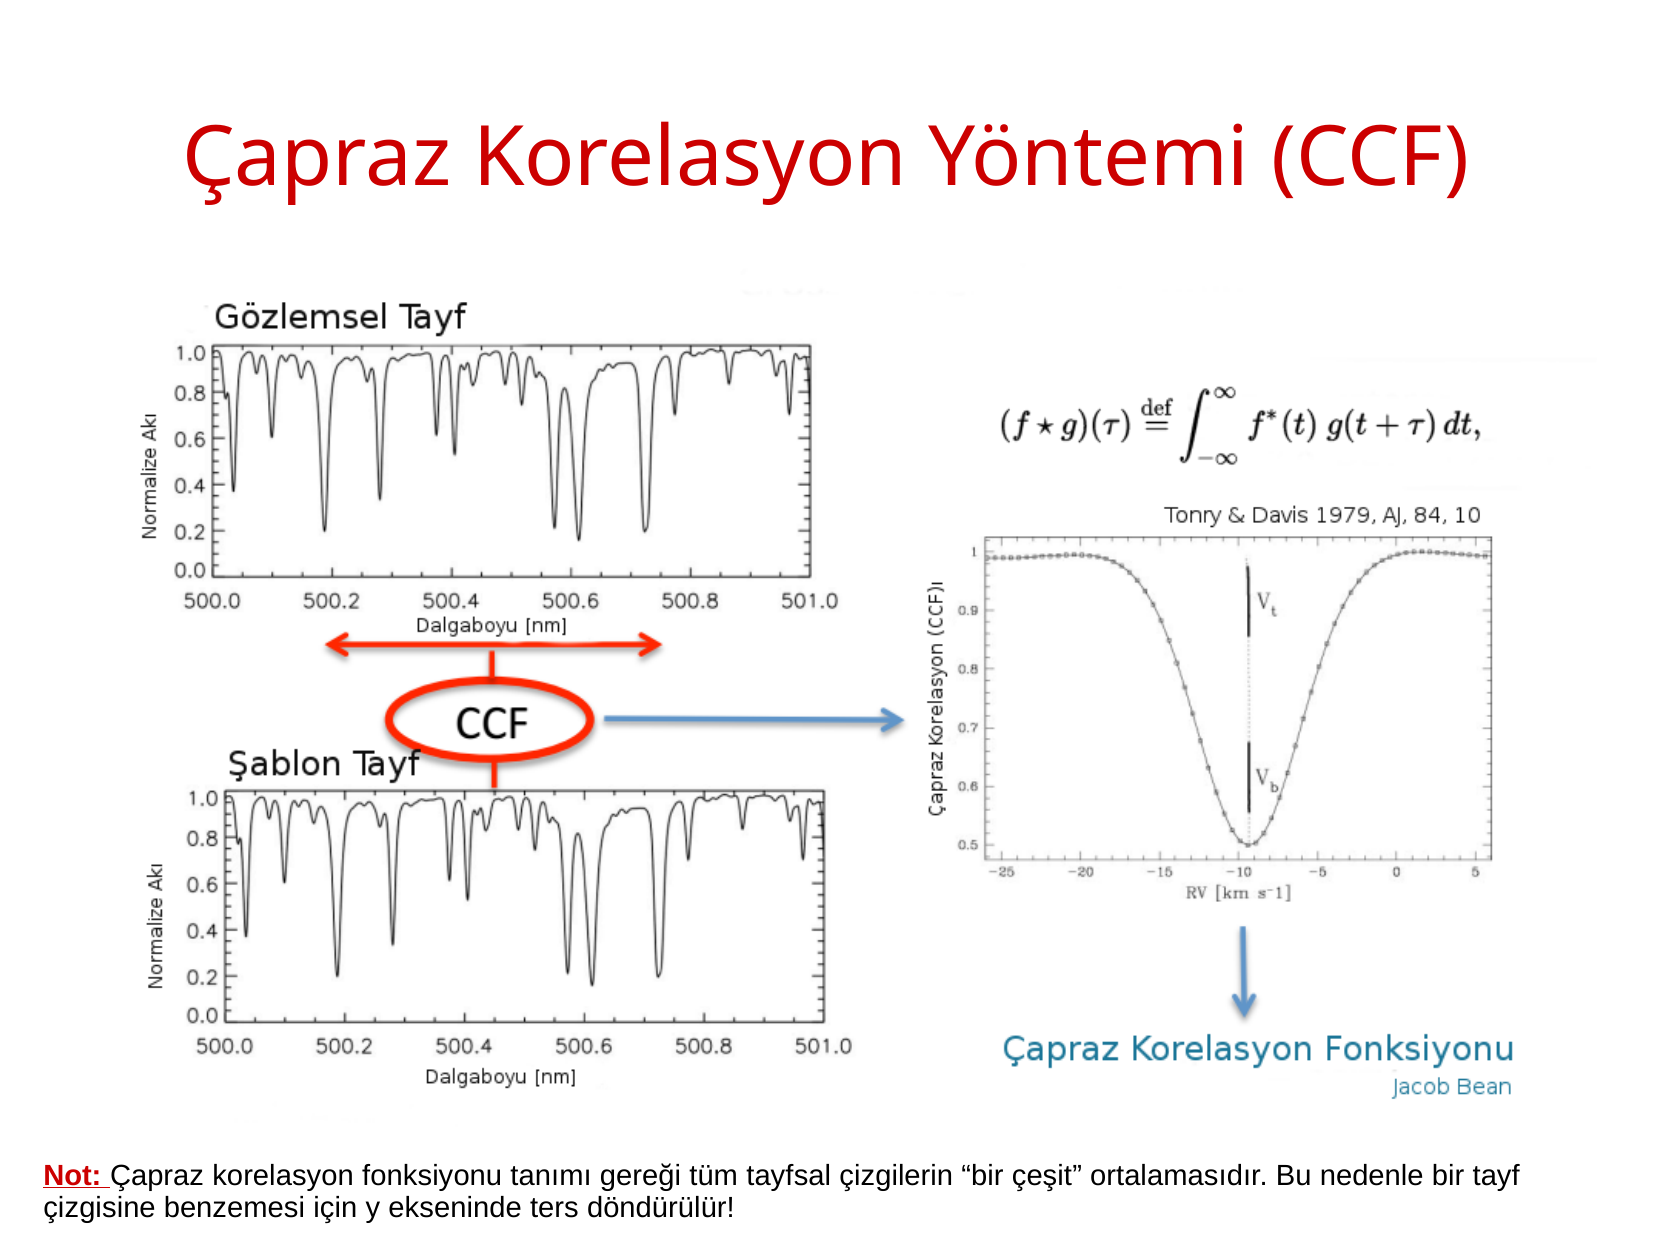

# Çapraz Korelasyon Yöntemi (CCF)
Not: Çapraz korelasyon fonksiyonu tanımı gereği tüm tayfsal çizgilerin “bir çeşit” ortalamasıdır. Bu nedenle bir tayf çizgisine benzemesi için y ekseninde ters döndürülür!